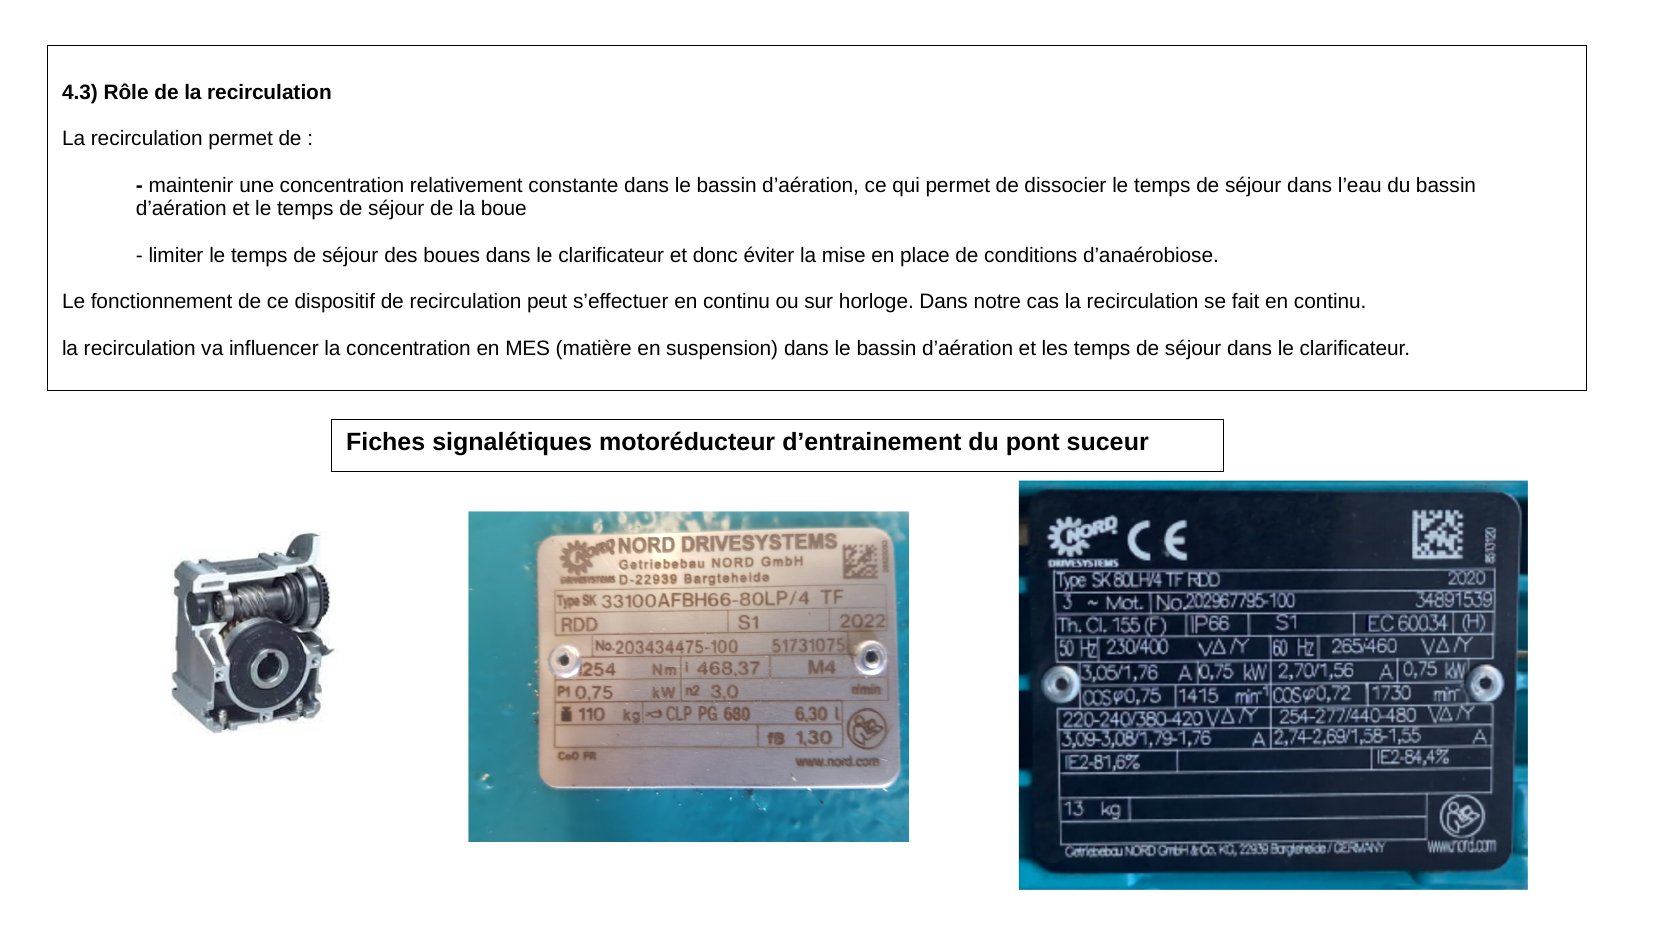

4.3) Rôle de la recirculation
La recirculation permet de :
	- maintenir une concentration relativement constante dans le bassin d’aération, ce qui permet de dissocier le temps de séjour dans l’eau du bassin 		d’aération et le temps de séjour de la boue
 	- limiter le temps de séjour des boues dans le clarificateur et donc éviter la mise en place de conditions d’anaérobiose.
Le fonctionnement de ce dispositif de recirculation peut s’effectuer en continu ou sur horloge. Dans notre cas la recirculation se fait en continu.
la recirculation va influencer la concentration en MES (matière en suspension) dans le bassin d’aération et les temps de séjour dans le clarificateur.
Fiches signalétiques motoréducteur d’entrainement du pont suceur